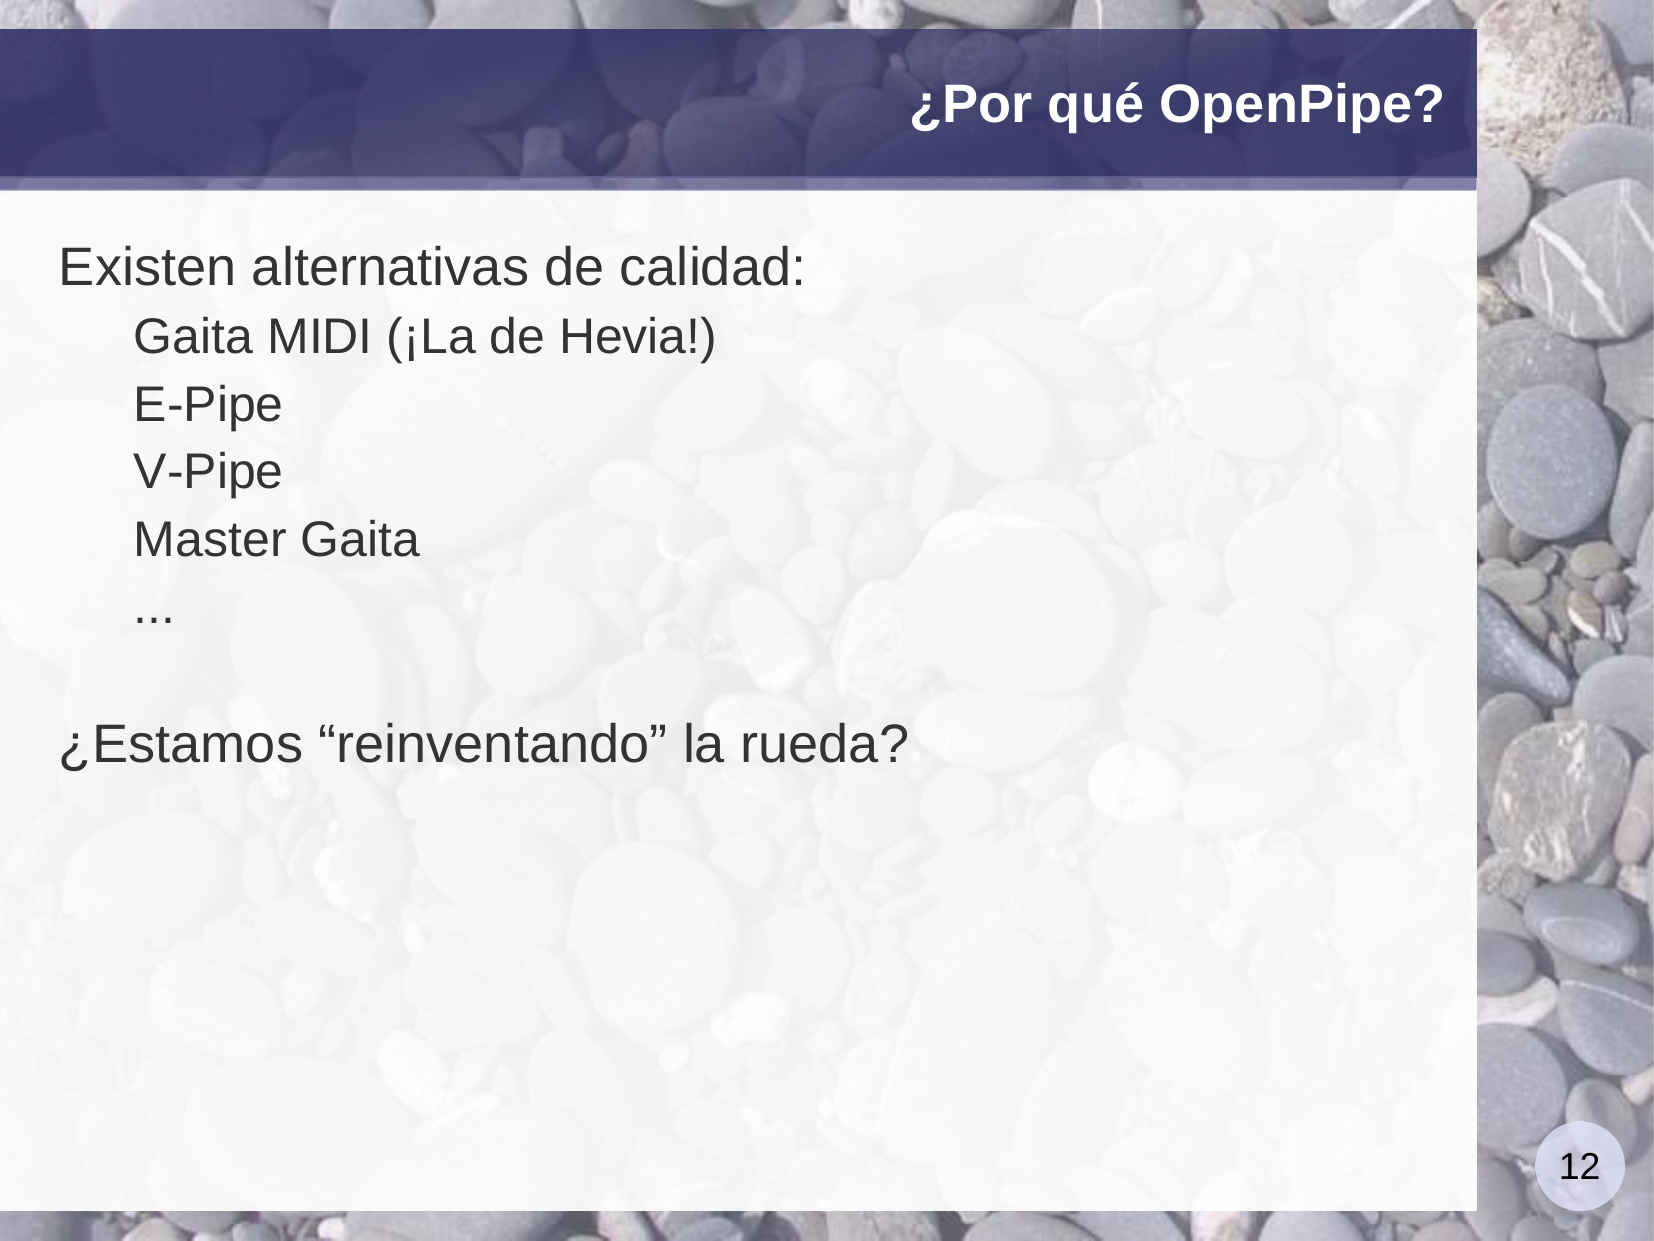

# ¿Por qué OpenPipe?
Existen alternativas de calidad:
Gaita MIDI (¡La de Hevia!)
E-Pipe
V-Pipe
Master Gaita
...
¿Estamos “reinventando” la rueda?